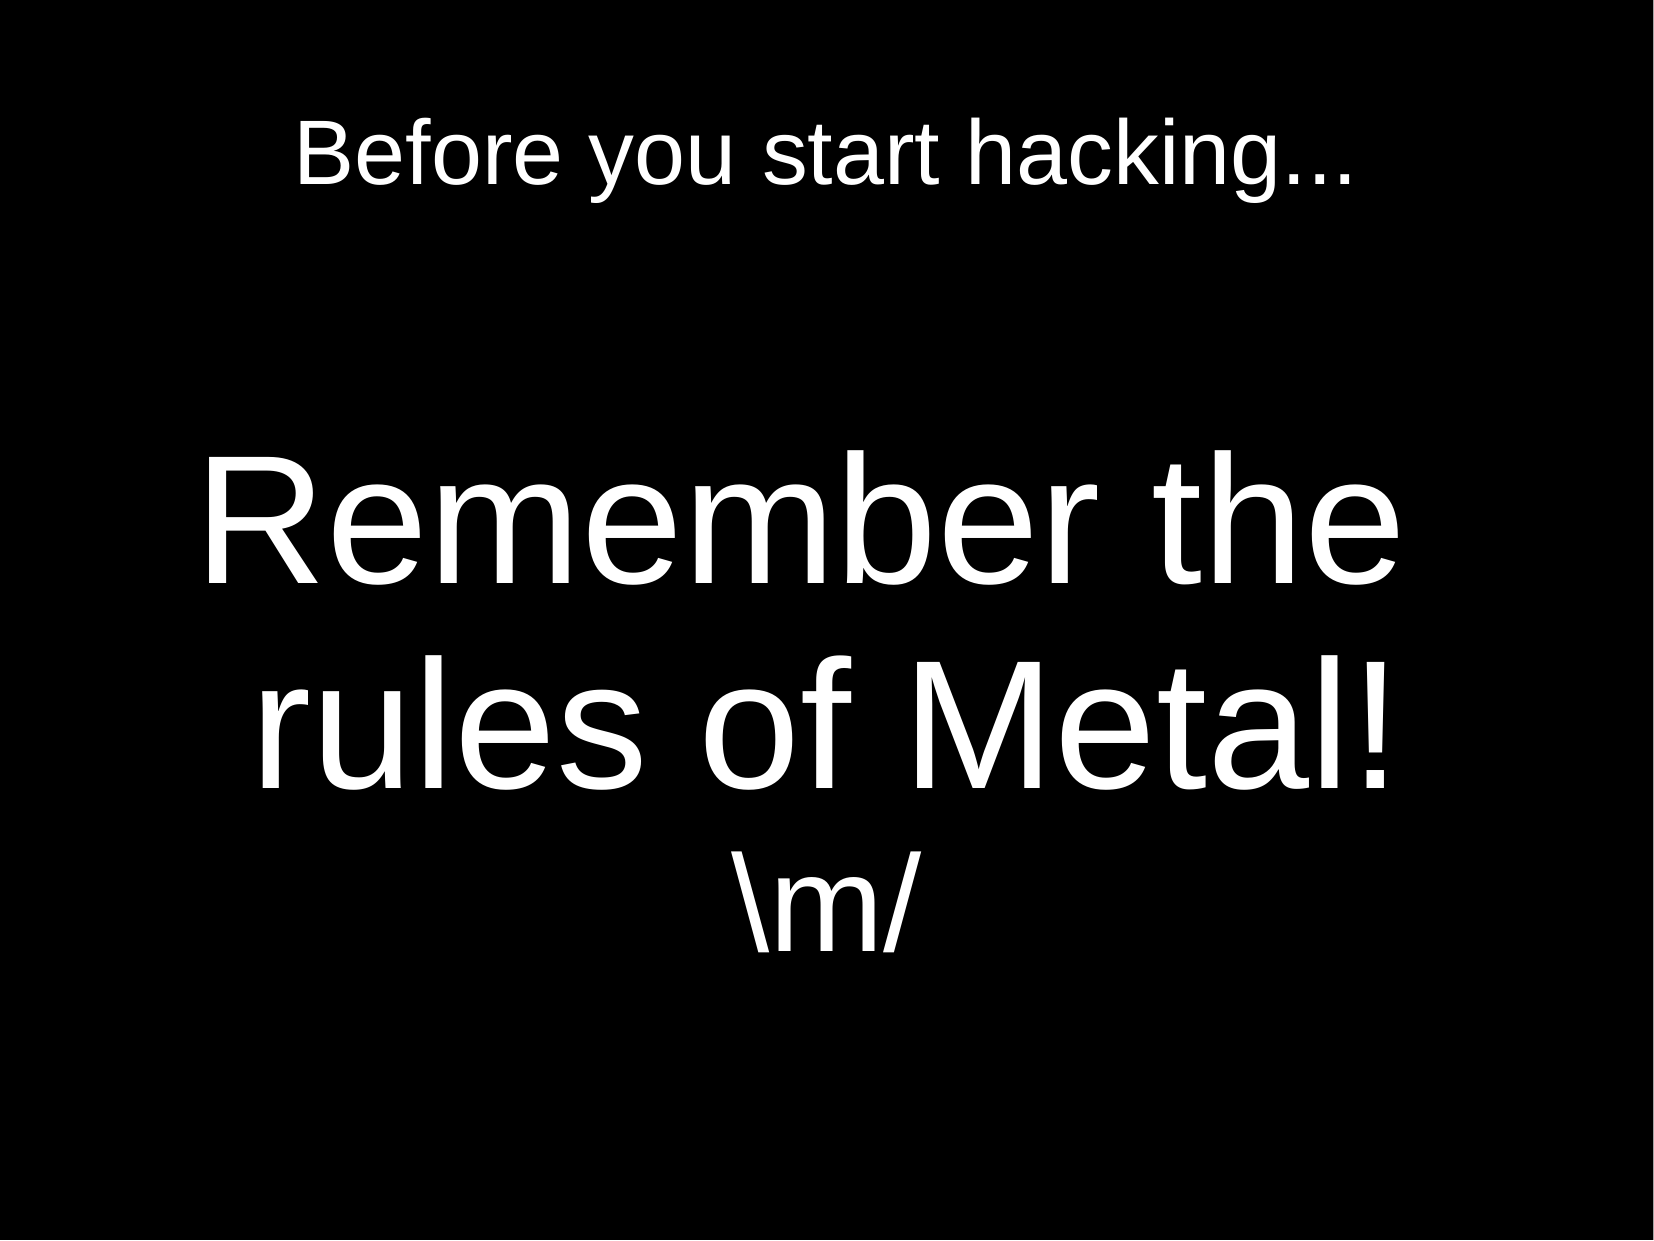

# Before you start hacking...
Remember the
rules of Metal!
\m/